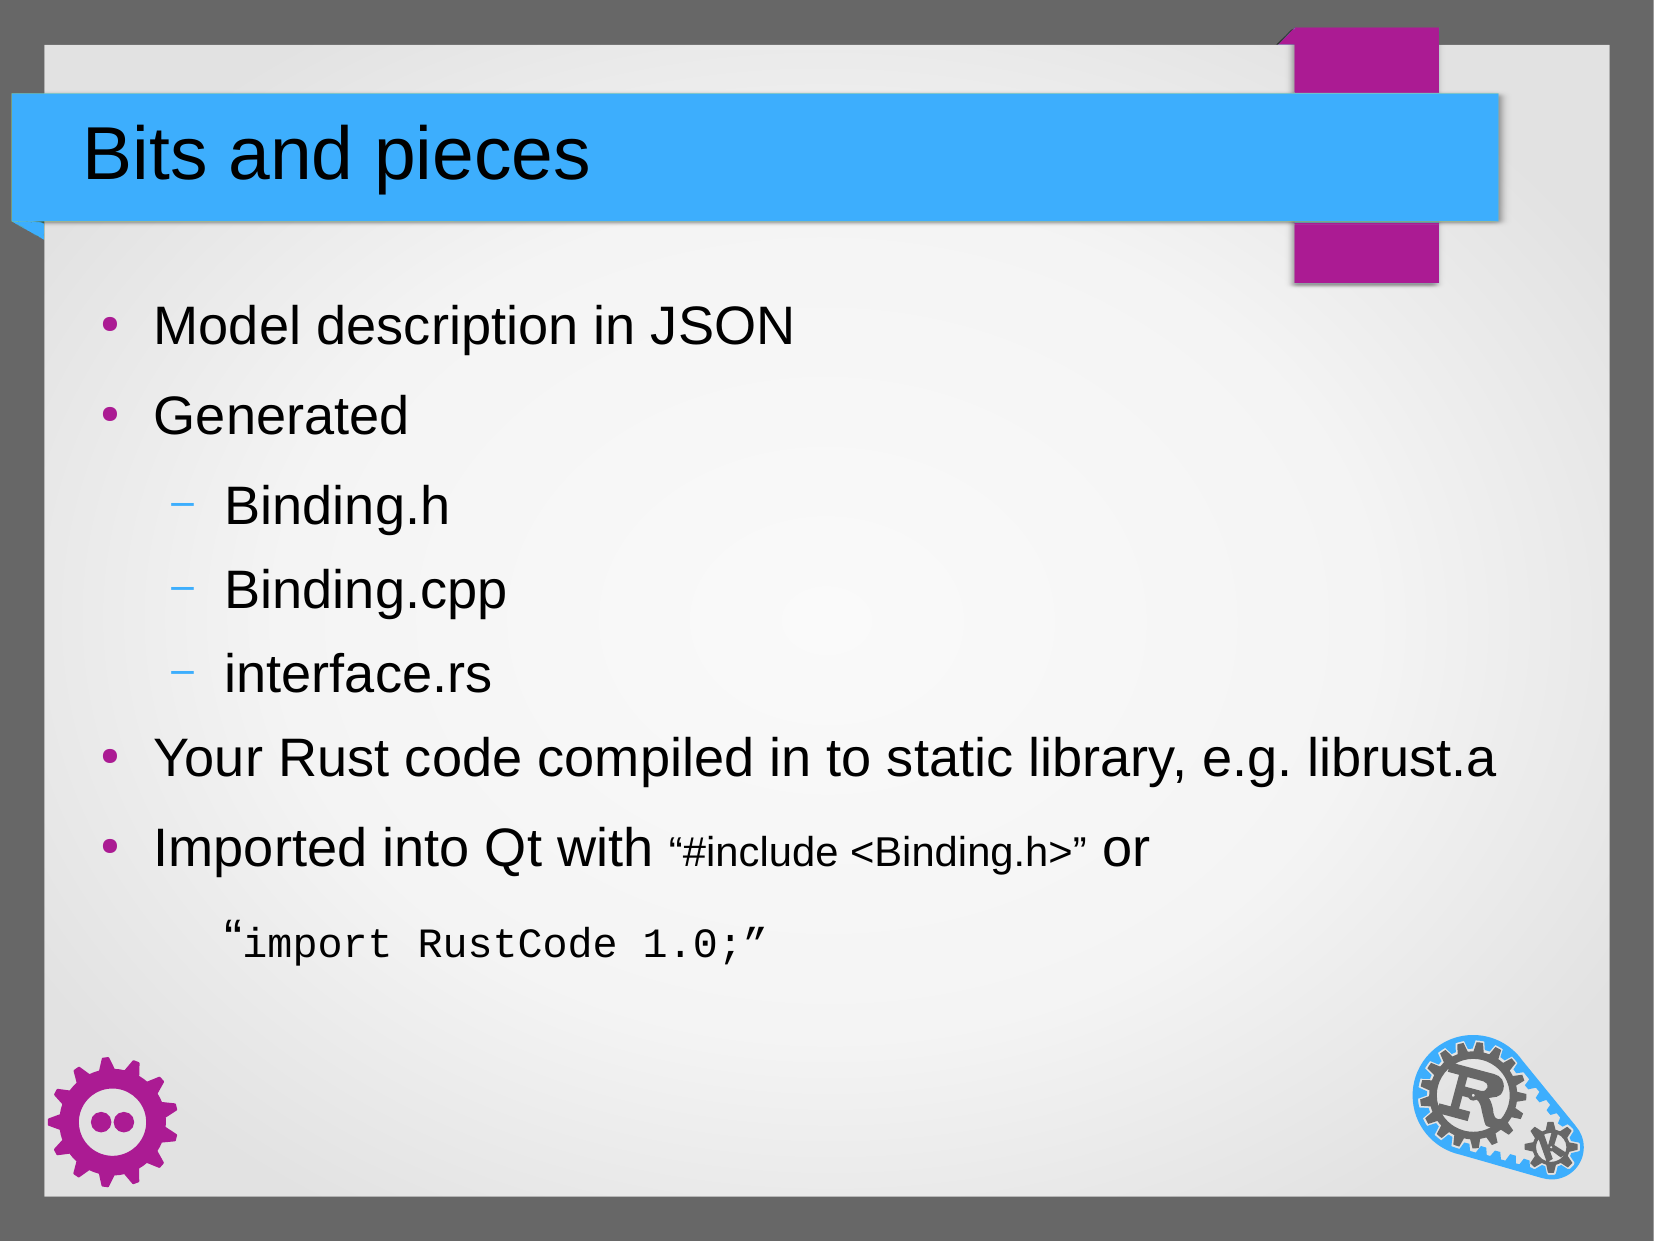

# Bits and pieces
Model description in JSON
Generated
Binding.h
Binding.cpp
interface.rs
Your Rust code compiled in to static library, e.g. librust.a
Imported into Qt with “#include <Binding.h>” or
“import RustCode 1.0;”